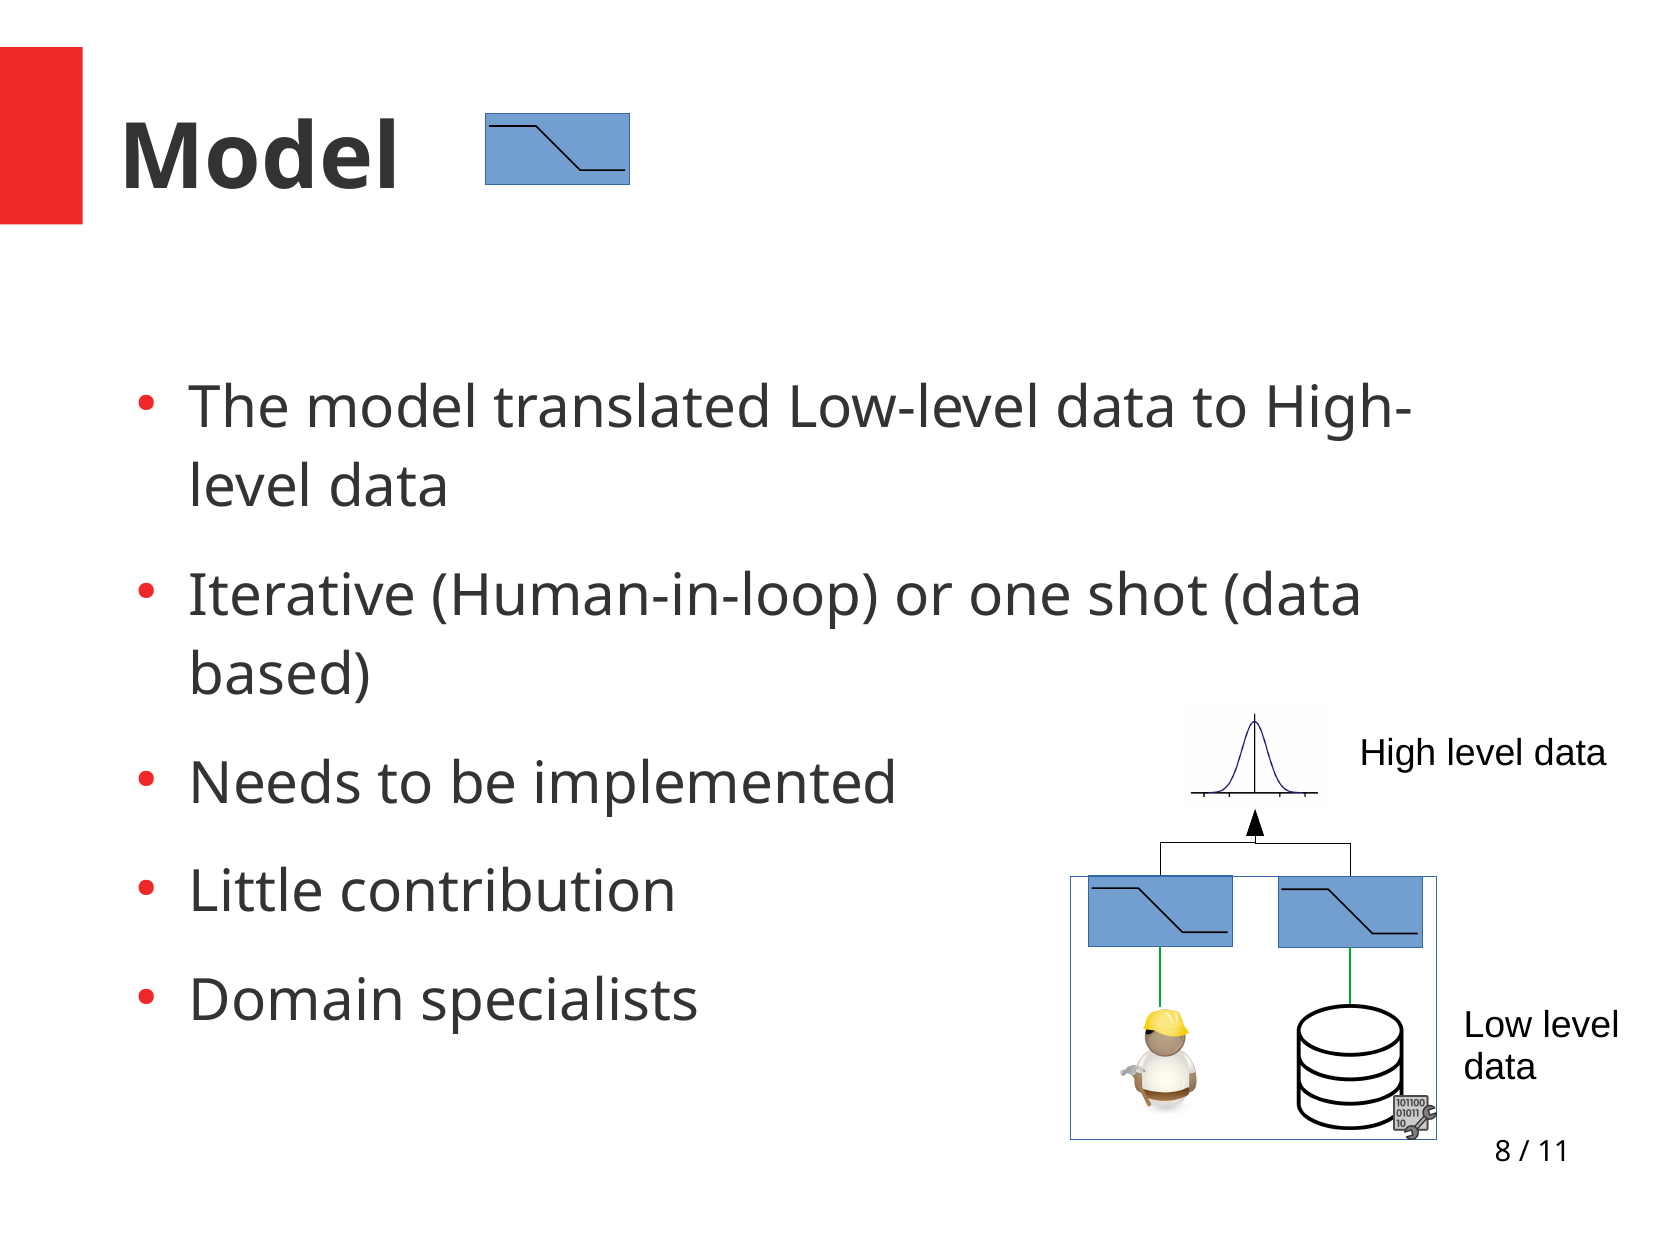

# Model
The model translated Low-level data to High-level data
Iterative (Human-in-loop) or one shot (data based)
Needs to be implemented
Little contribution
Domain specialists
High level data
Low level
data
8